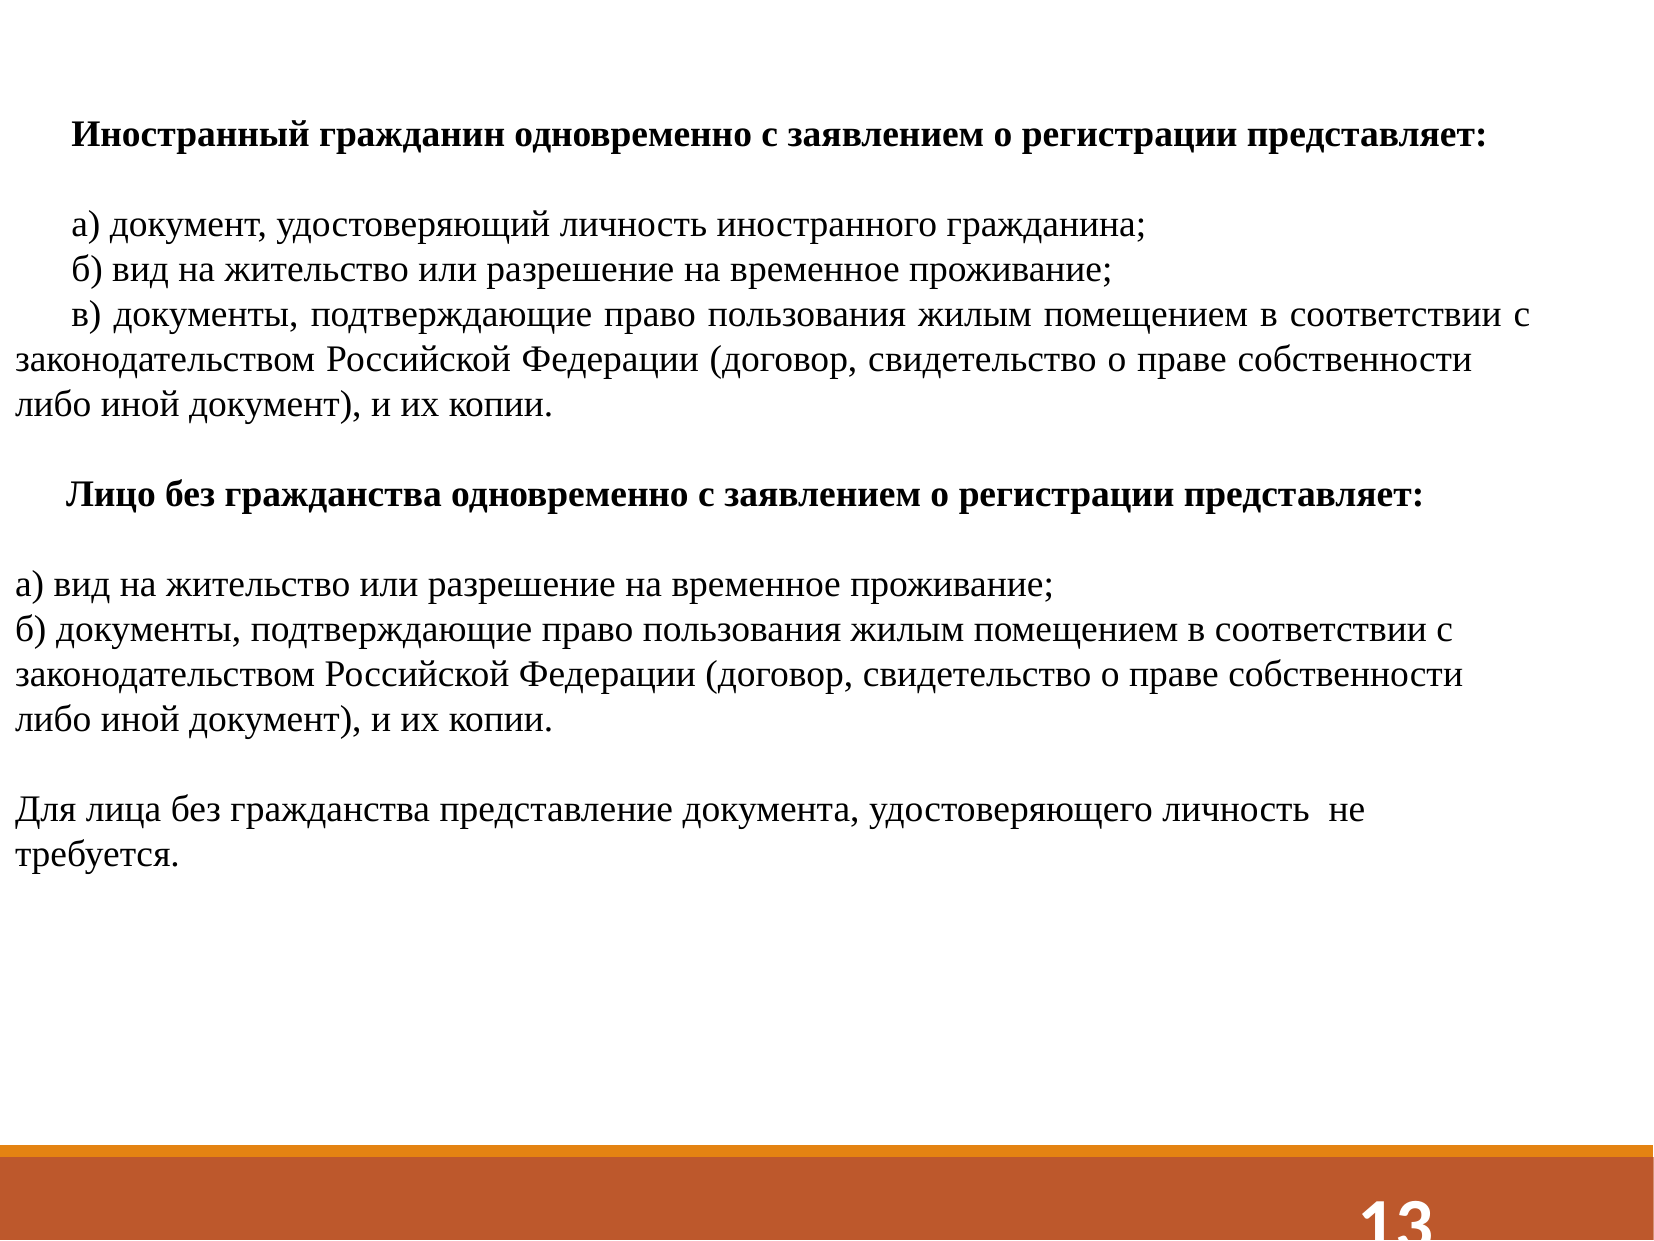

Иностранный гражданин одновременно с заявлением о регистрации представляет:
а) документ, удостоверяющий личность иностранного гражданина;
б) вид на жительство или разрешение на временное проживание;
в) документы, подтверждающие право пользования жилым помещением в соответствии с законодательством Российской Федерации (договор, свидетельство о праве собственности либо иной документ), и их копии.
 Лицо без гражданства одновременно с заявлением о регистрации представляет:
а) вид на жительство или разрешение на временное проживание;
б) документы, подтверждающие право пользования жилым помещением в соответствии с законодательством Российской Федерации (договор, свидетельство о праве собственности либо иной документ), и их копии.
Для лица без гражданства представление документа, удостоверяющего личность не требуется.